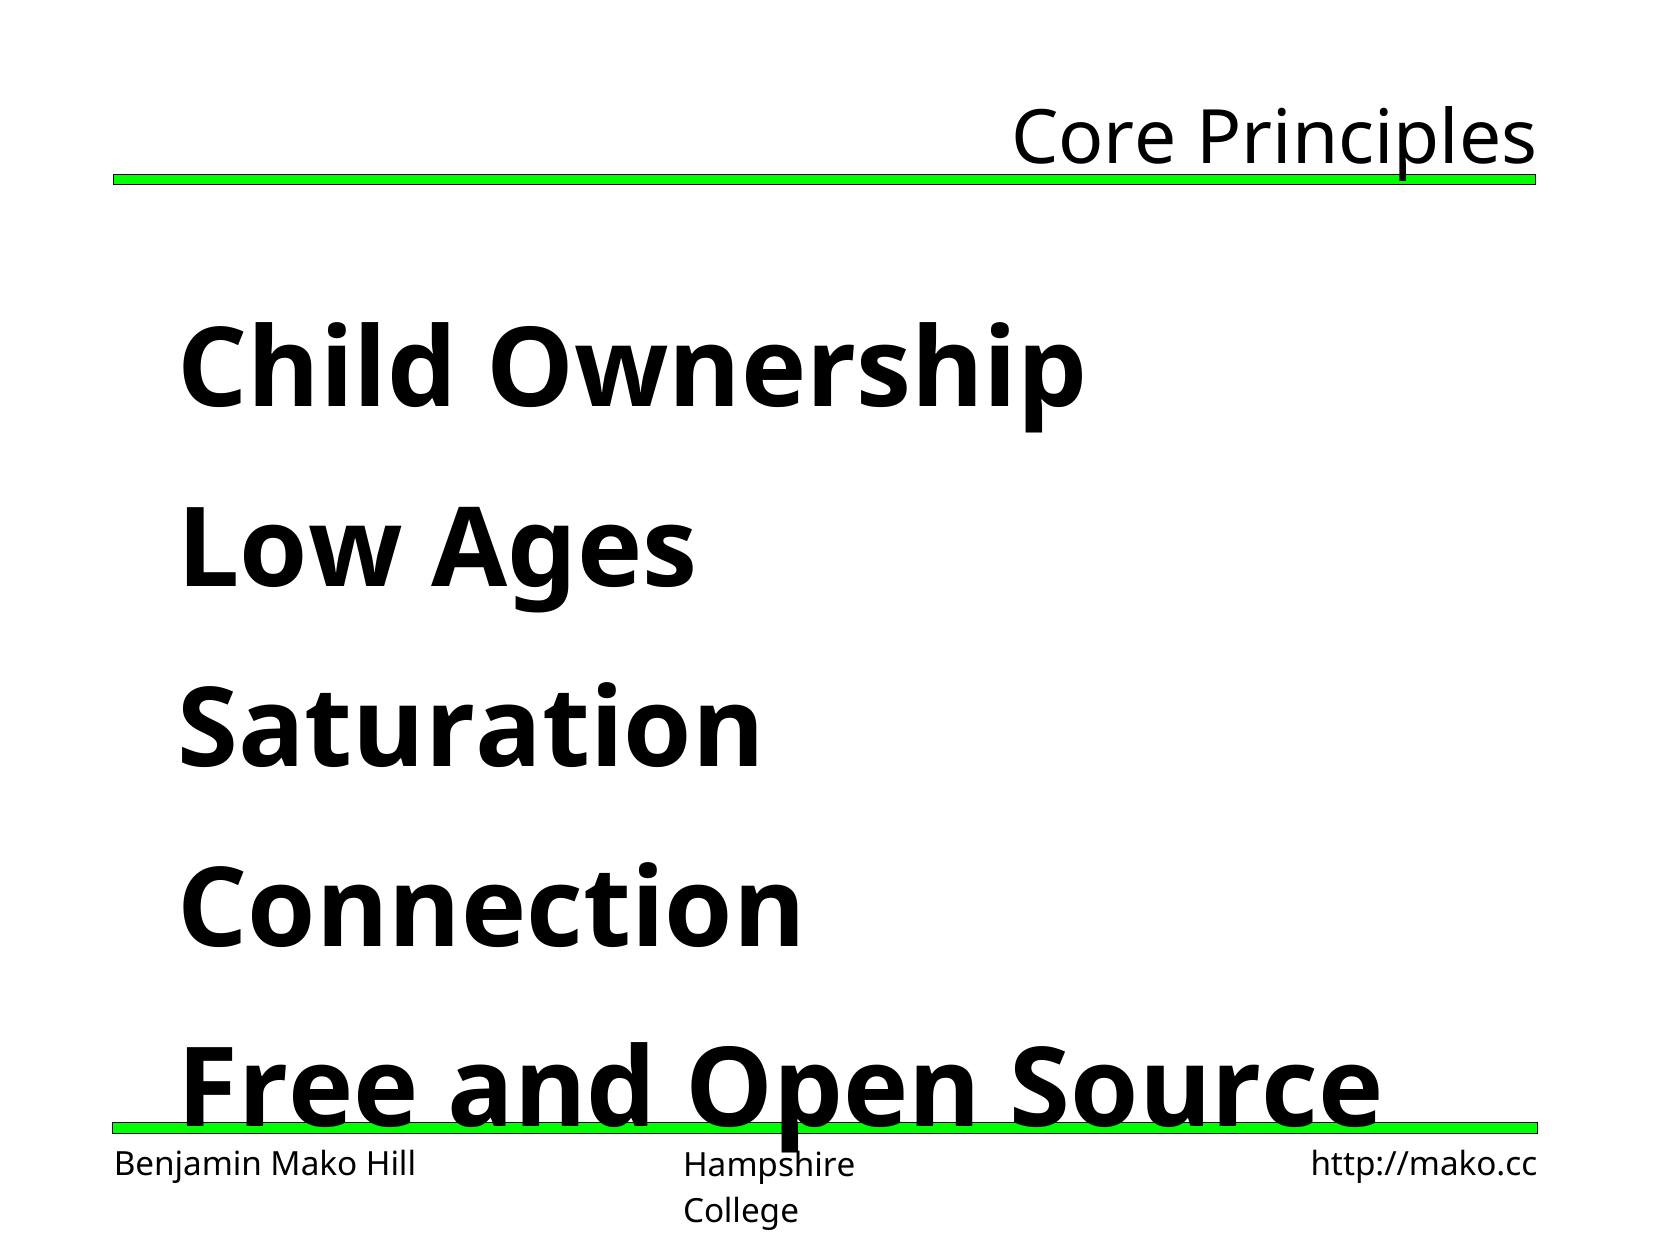

# Core Principles
Child Ownership
Low Ages
Saturation
Connection
Free and Open Source